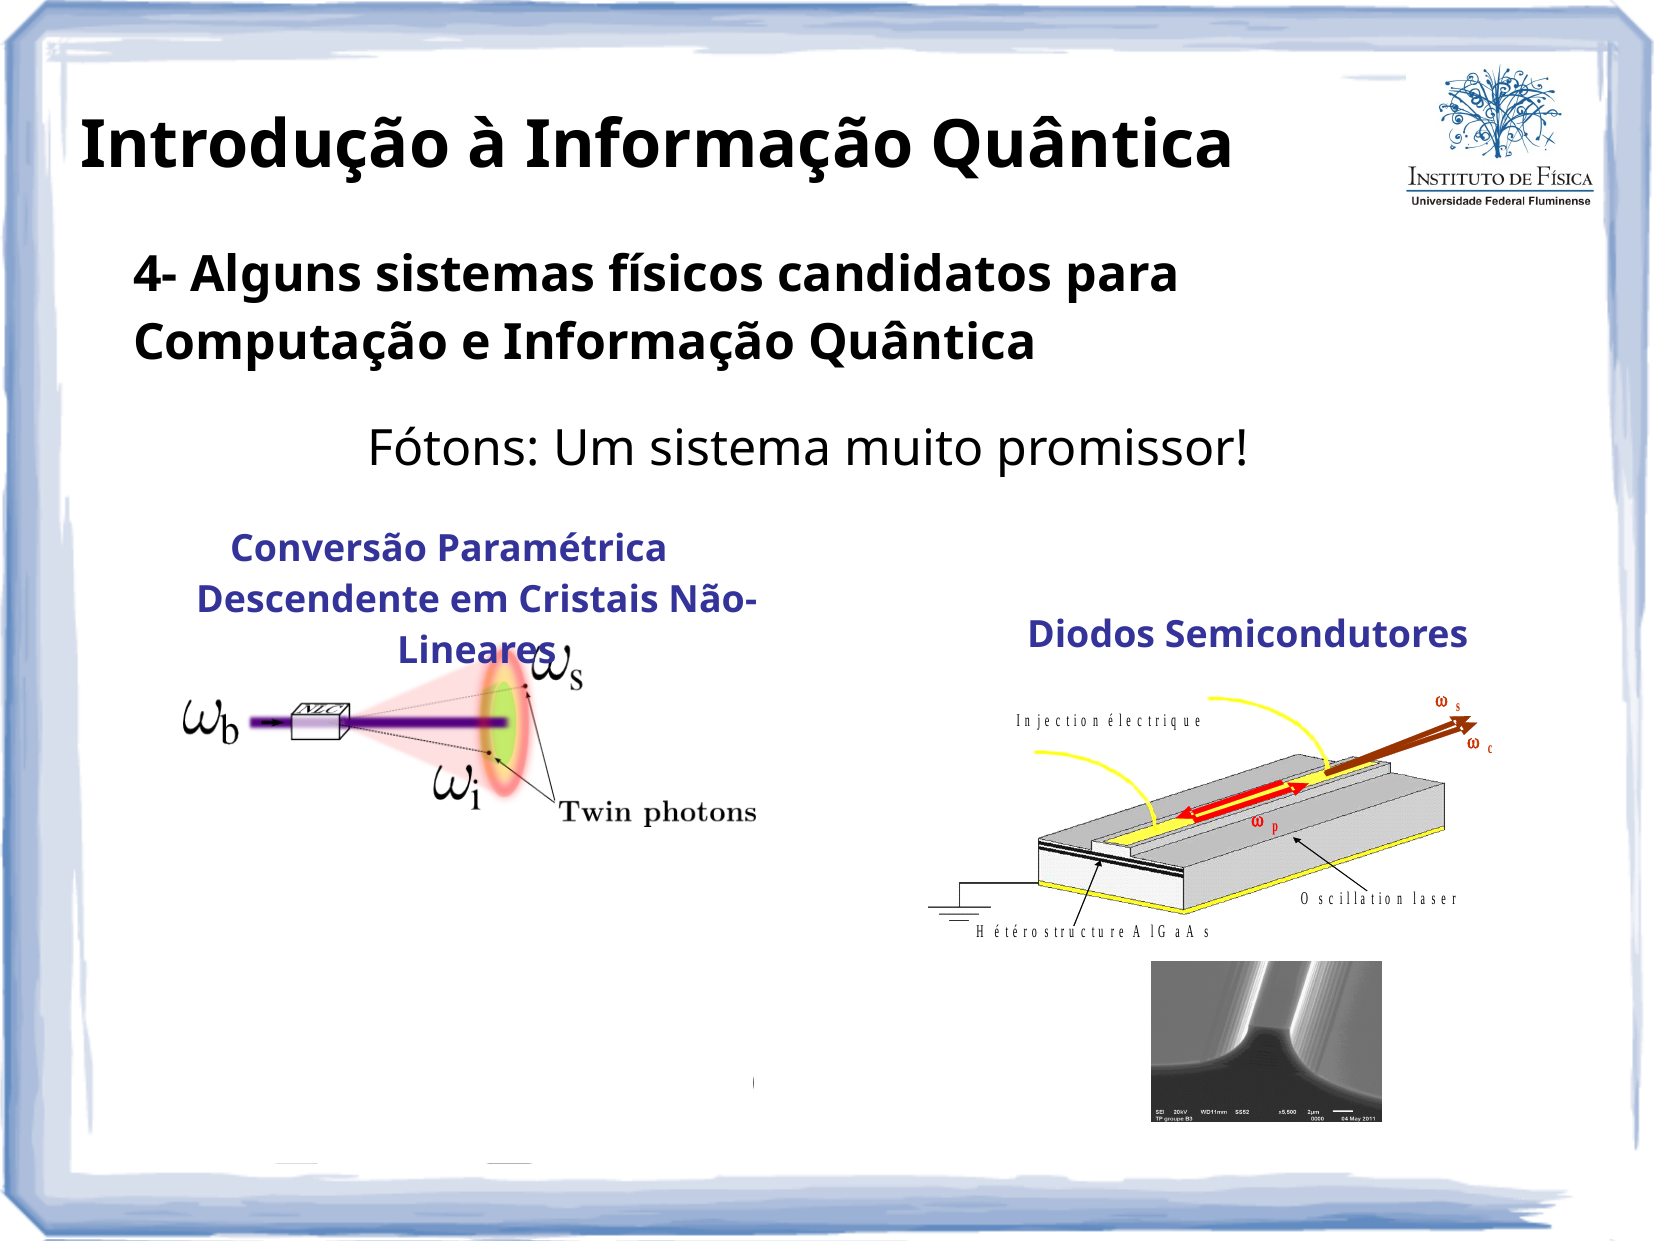

Introdução à Informação Quântica
4- Alguns sistemas físicos candidatos para Computação e Informação Quântica
Fótons: Um sistema muito promissor!
Conversão Paramétrica Descendente em Cristais Não-Lineares
Diodos Semicondutores
Oscilador Paramétrico Ótico